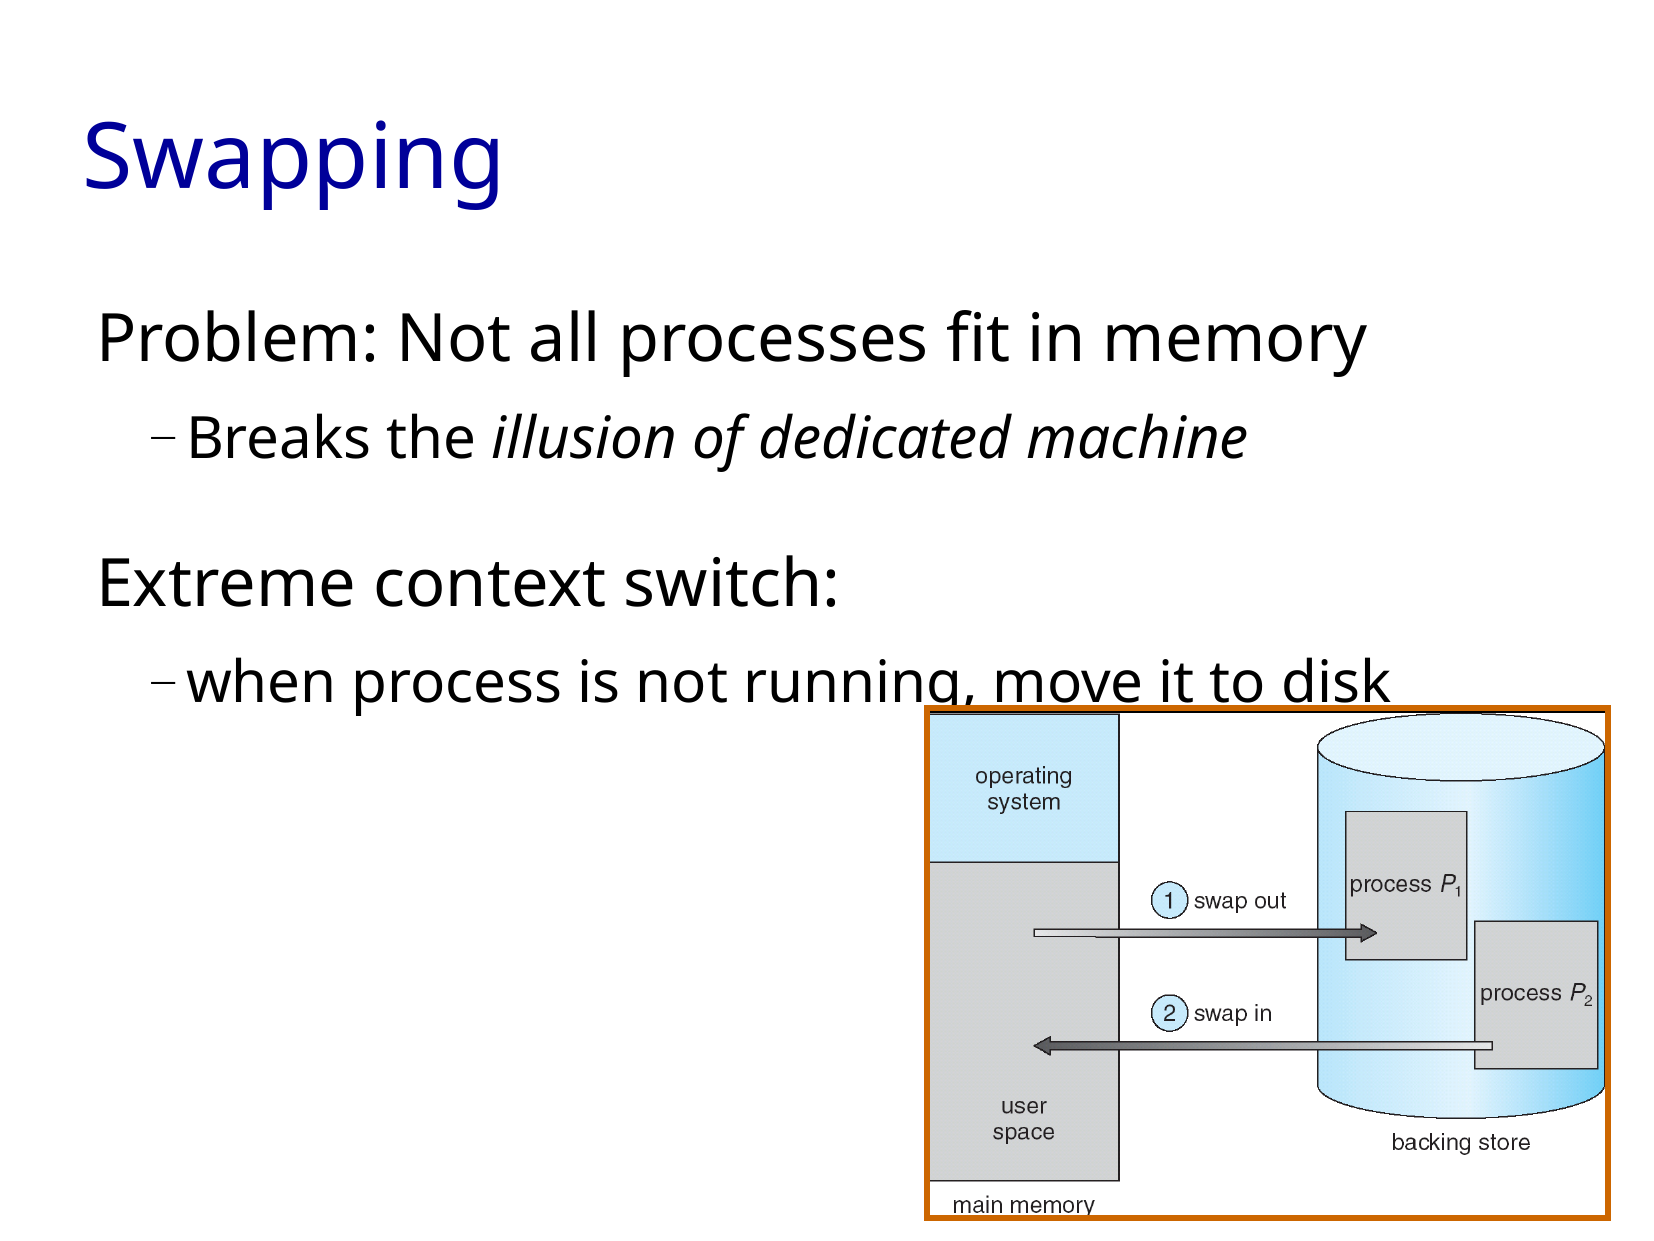

# Swapping
Problem: Not all processes fit in memory
Breaks the illusion of dedicated machine
Extreme context switch:
when process is not running, move it to disk
49